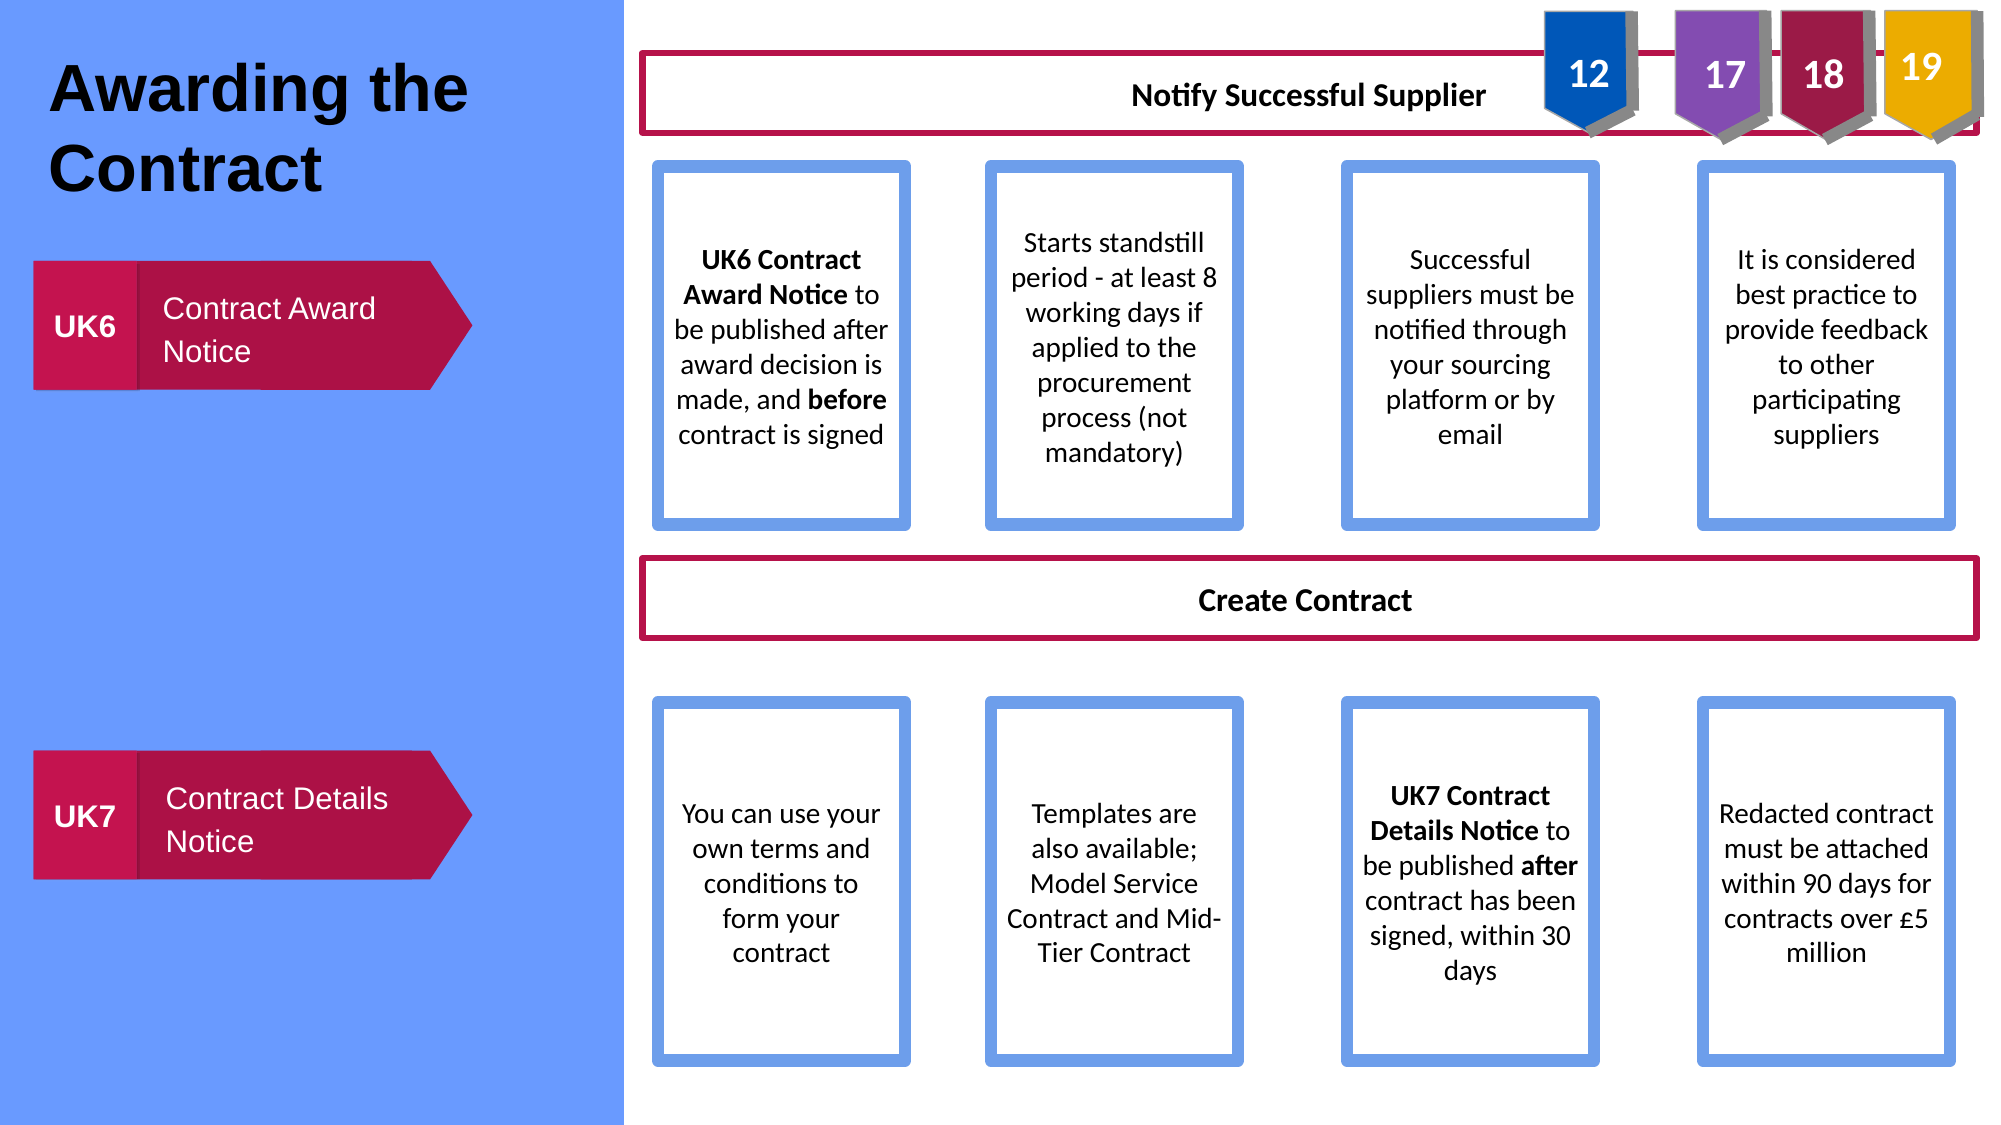

19
Awarding the Contract
12
17
18
Notify Successful Supplier
UK6 Contract Award Notice to be published after award decision is made, and before contract is signed
Starts standstill period - at least 8 working days if applied to the procurement process (not mandatory)
Successful suppliers must be notified through your sourcing platform or by email
It is considered best practice to provide feedback to other participating suppliers
UK6
Contract Award Notice
Create Contract
You can use your own terms and conditions to form your contract
Templates are also available;
Model Service Contract and Mid-Tier Contract
UK7 Contract Details Notice to be published after contract has been signed, within 30 days
Redacted contract must be attached within 90 days for contracts over £5 million
UK7
Contract Details Notice